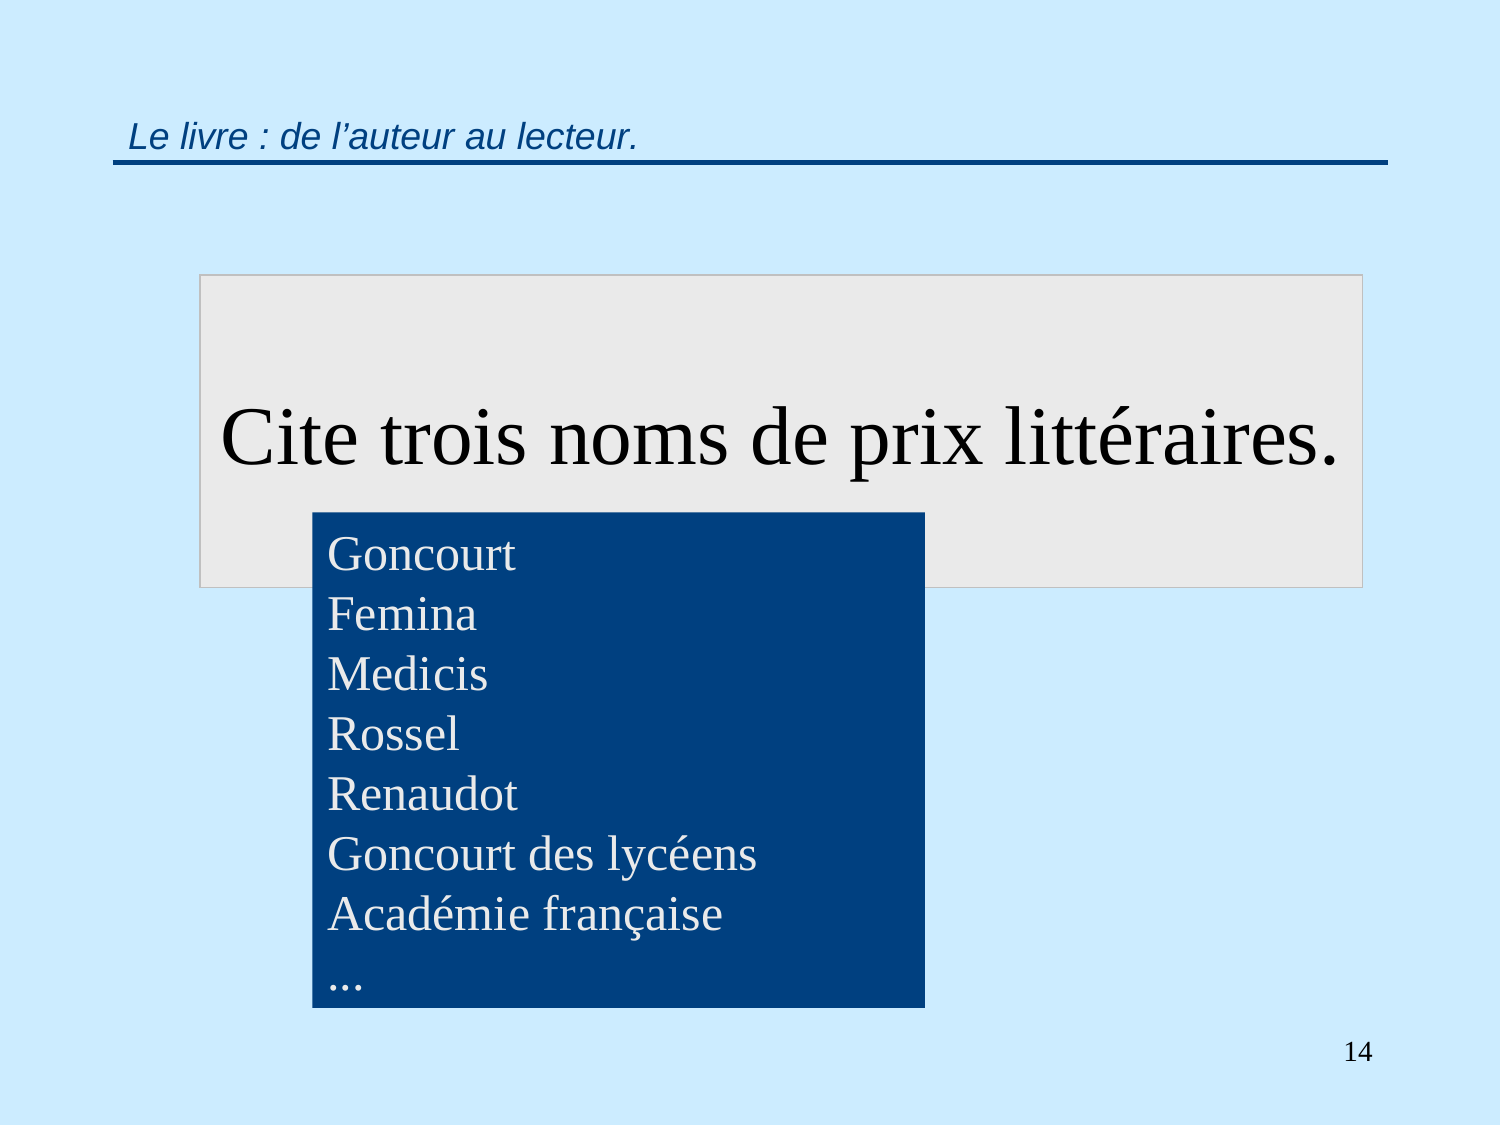

Le livre : de l’auteur au lecteur.
# Cite trois noms de prix littéraires.
Goncourt
Femina
Medicis
Rossel
Renaudot
Goncourt des lycéens
Académie française
...
14